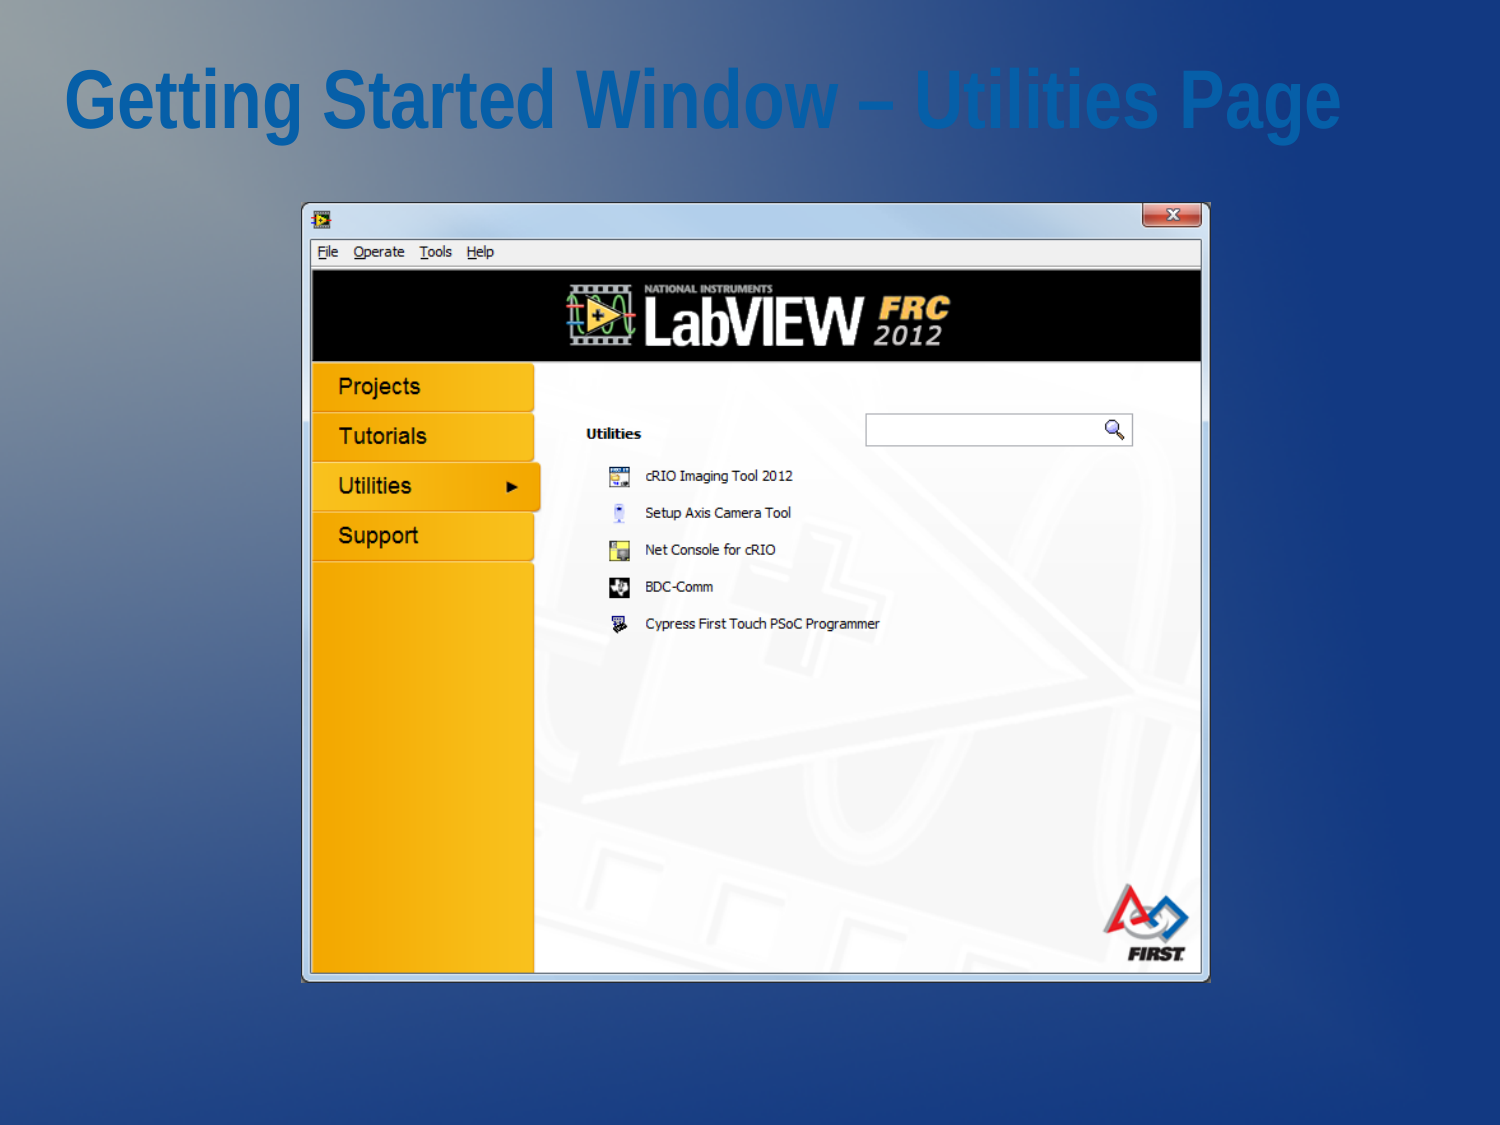

# Getting Started Window – Utilities Page